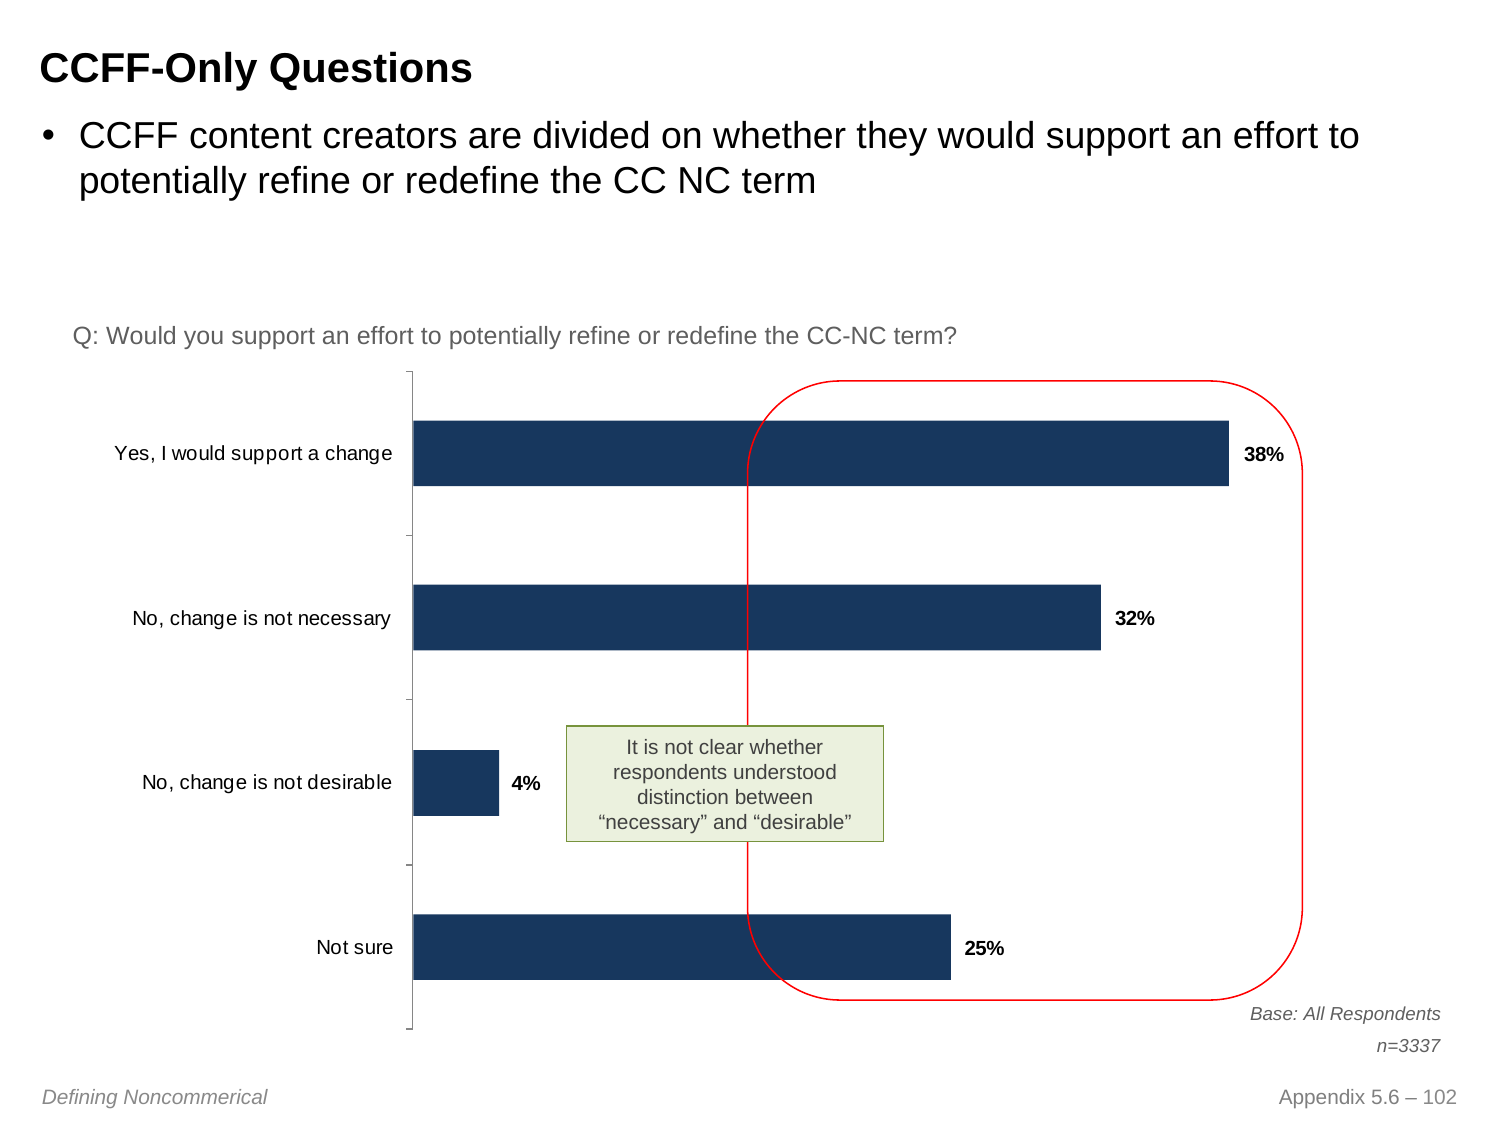

CCFF-Only Questions
CCFF content creators are divided on whether they would support an effort to potentially refine or redefine the CC NC term
Q: Would you support an effort to potentially refine or redefine the CC-NC term?
It is not clear whether respondents understood distinction between “necessary” and “desirable”
Base: All Respondents
n=3337
Defining Noncommerical
Appendix 5.6 –